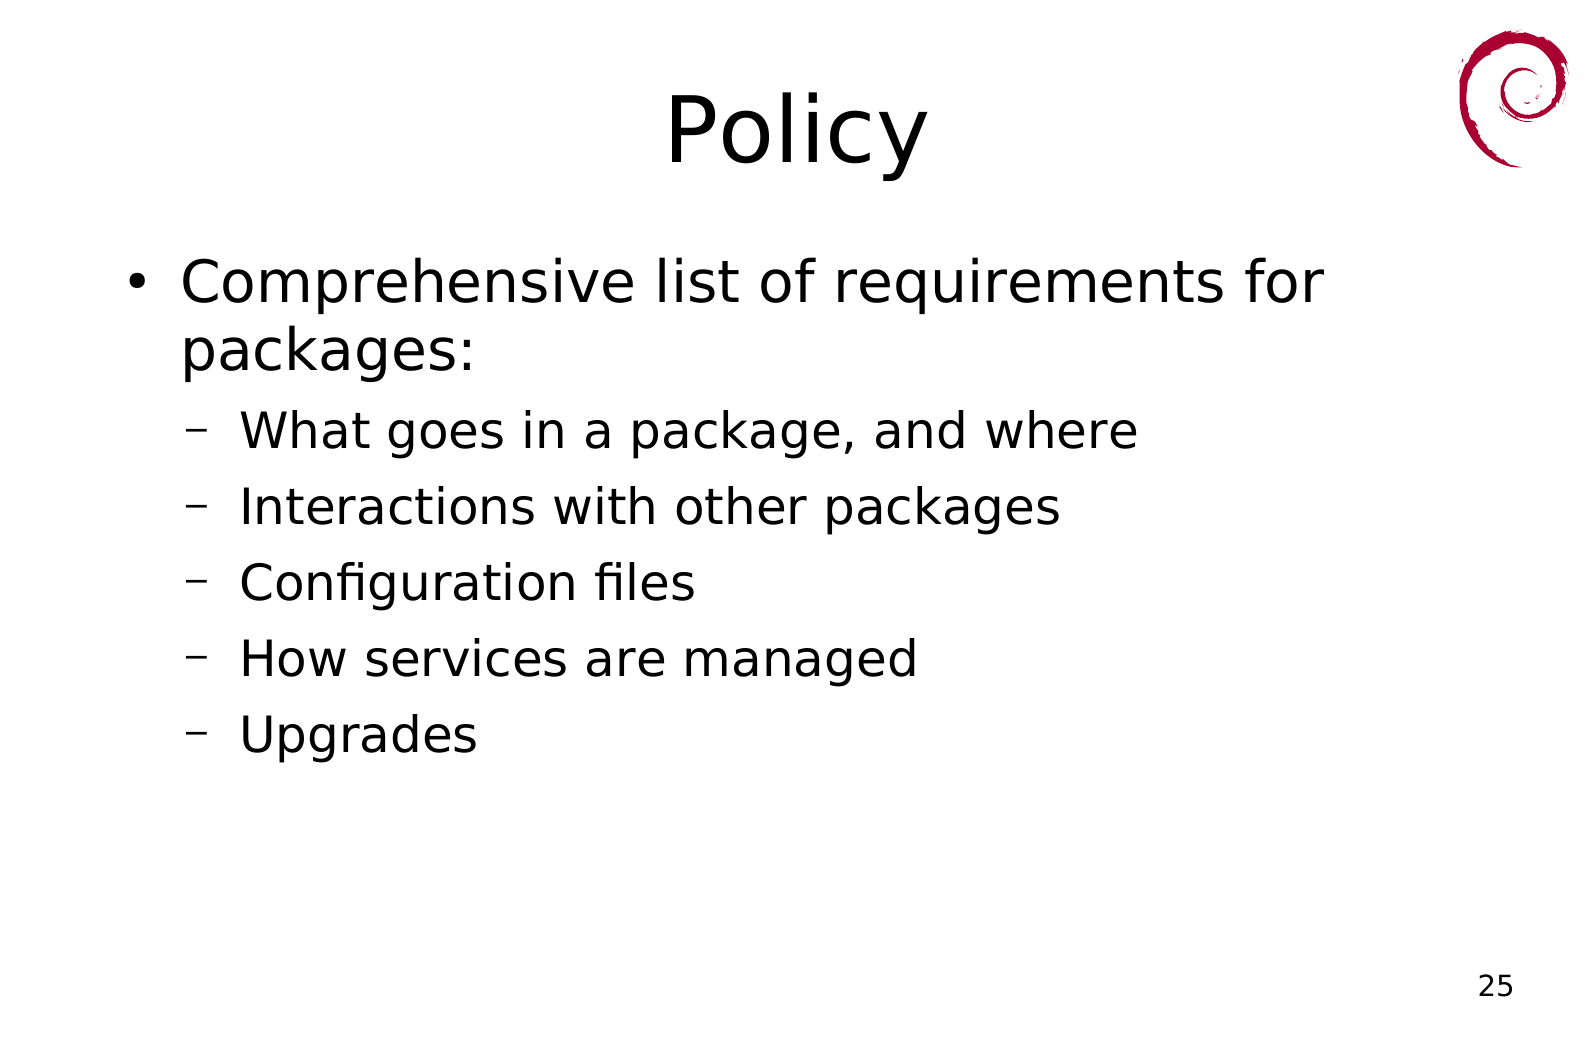

# Policy
Comprehensive list of requirements for packages:
What goes in a package, and where
Interactions with other packages
Configuration files
How services are managed
Upgrades
25